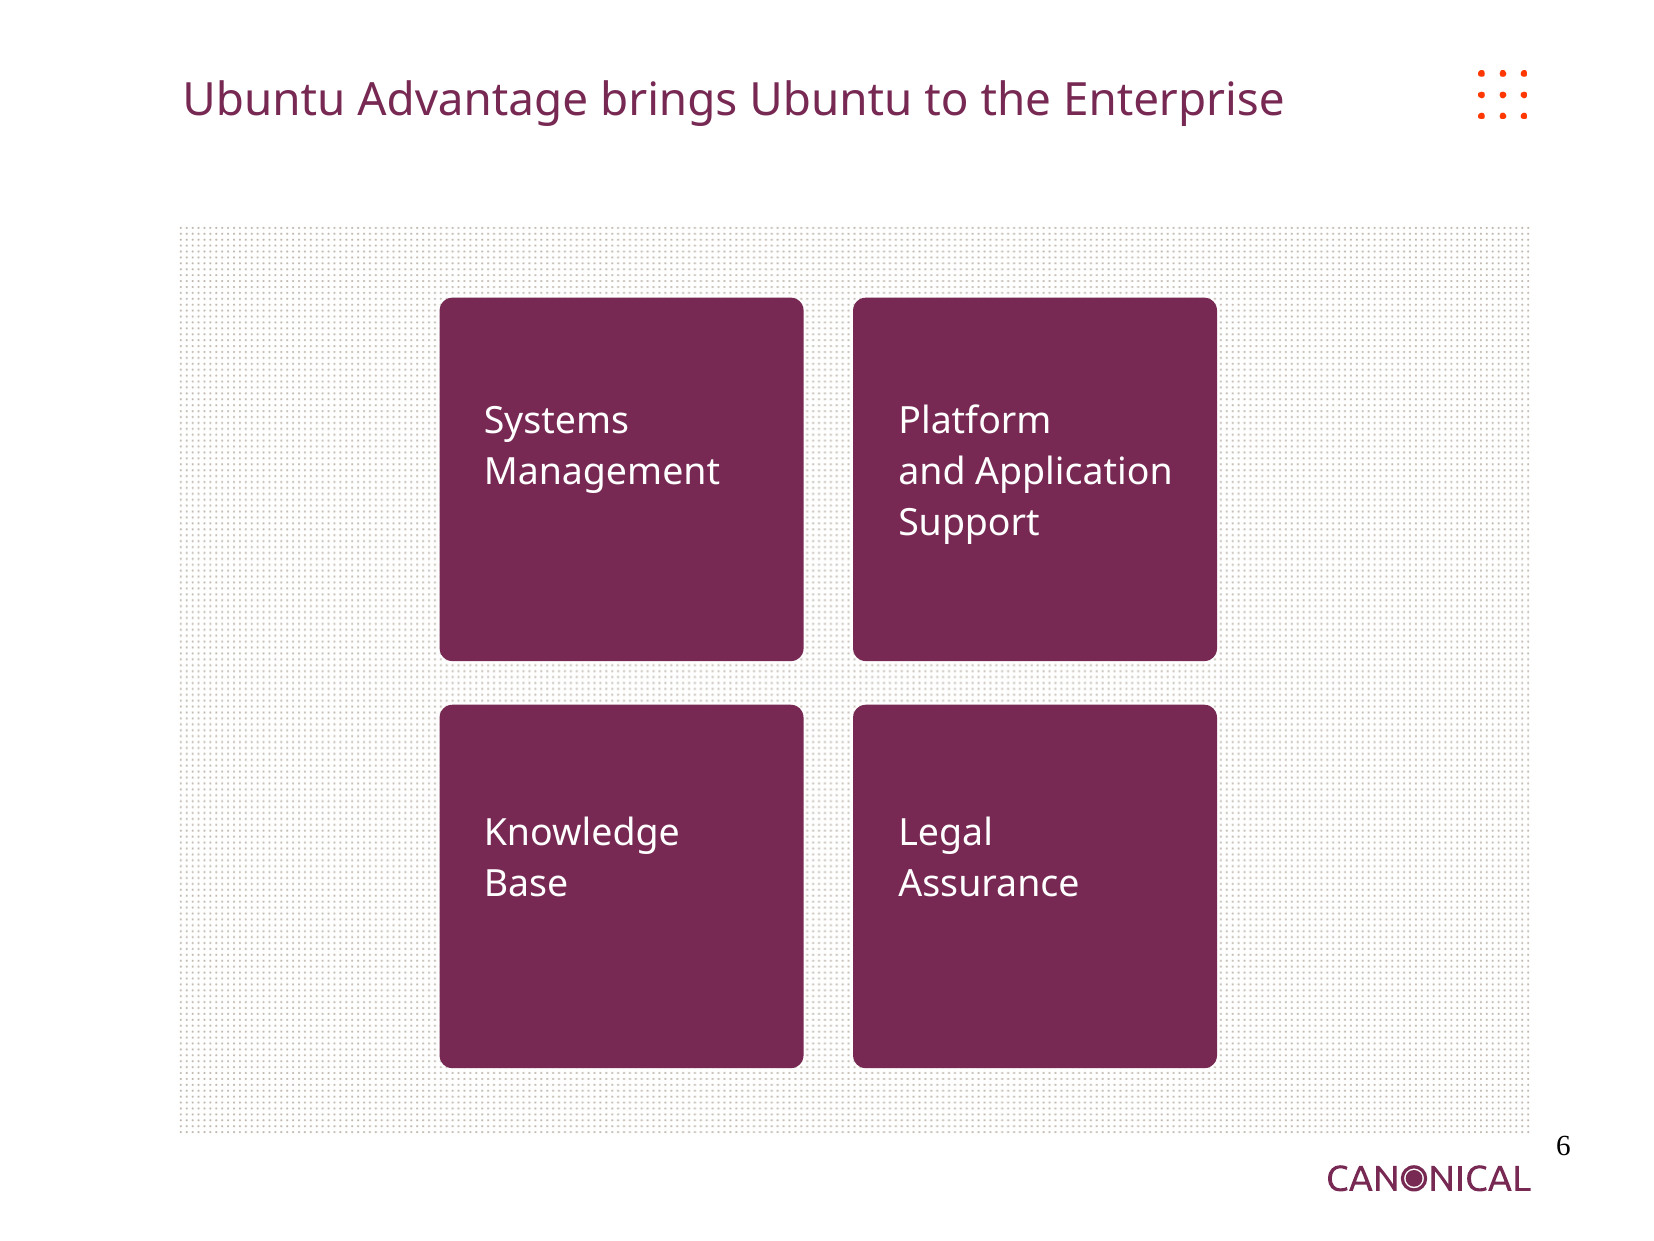

Ubuntu Advantage brings Ubuntu to the Enterprise
Systems Management
Platform
and Application Support
Knowledge
Base
Legal
Assurance
6